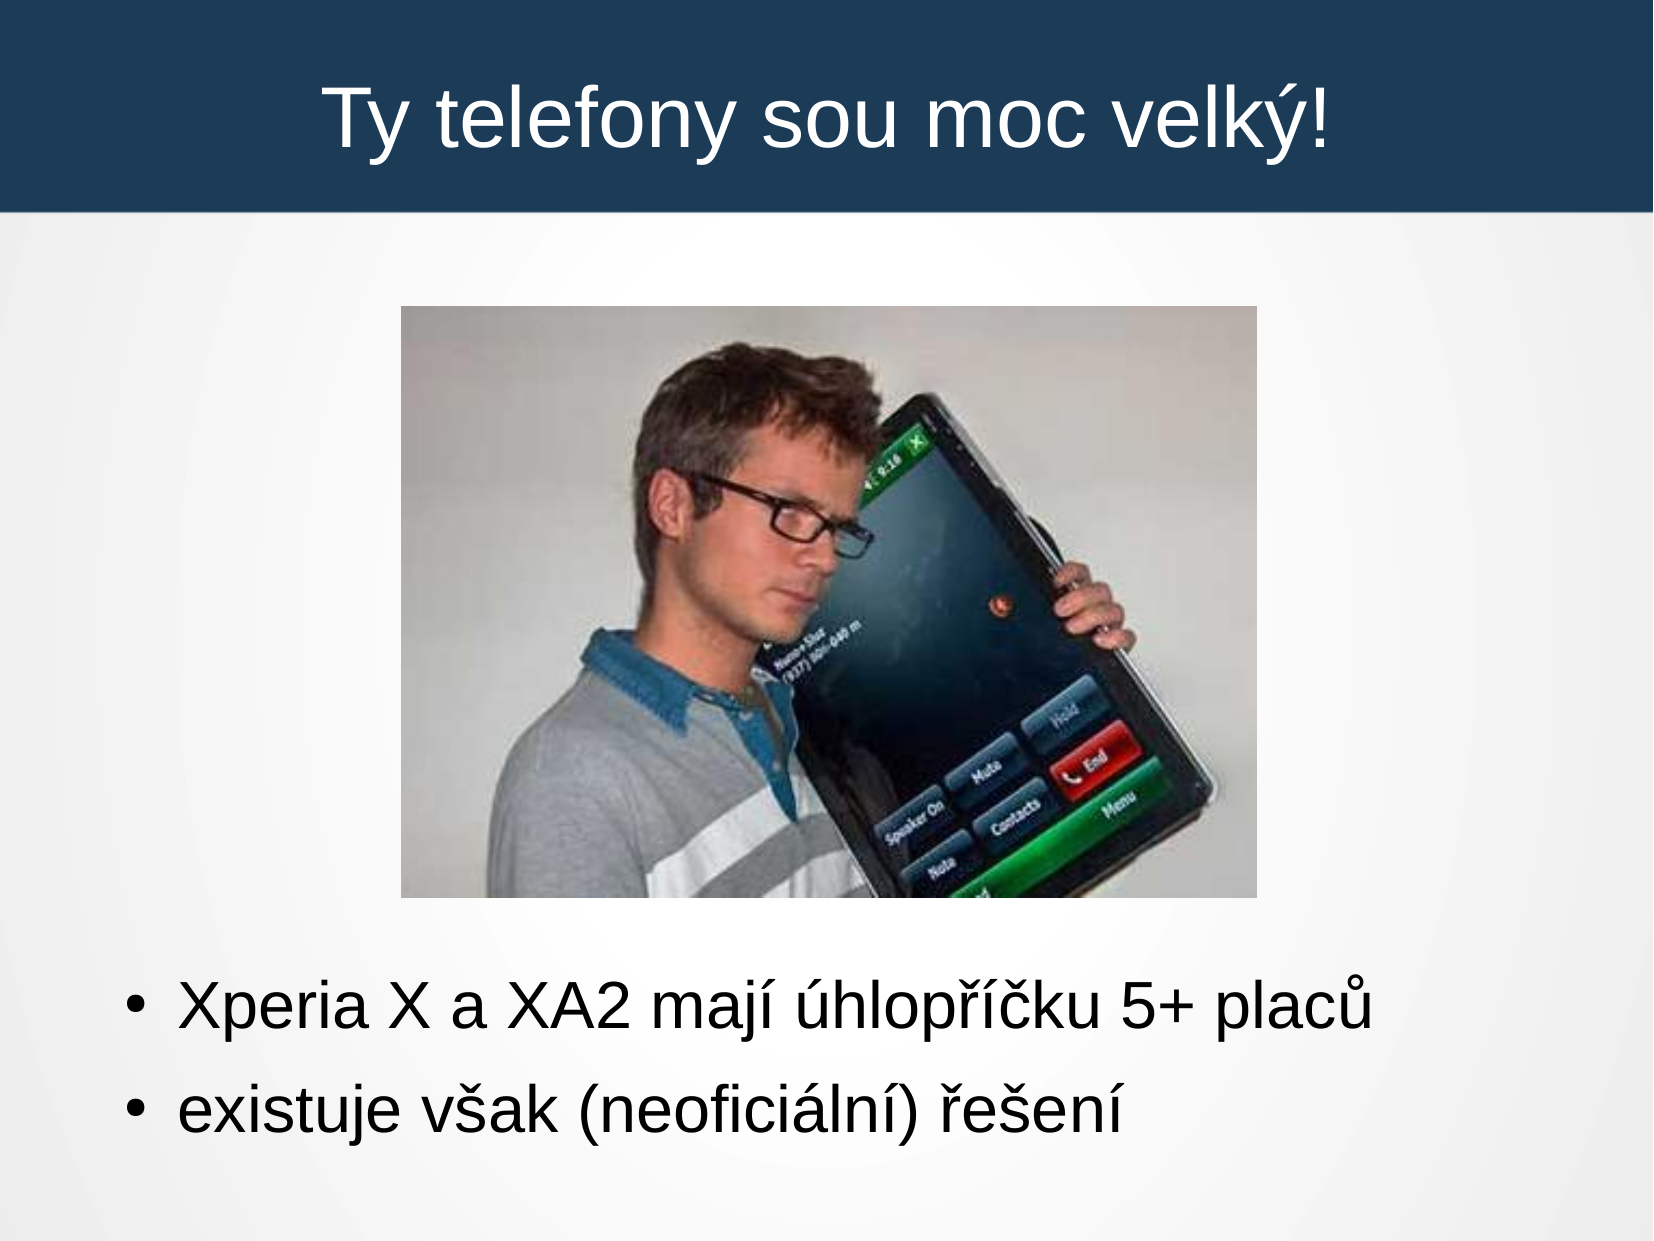

# Ty telefony sou moc velký!
Xperia X a XA2 mají úhlopříčku 5+ placů
existuje však (neoficiální) řešení
19